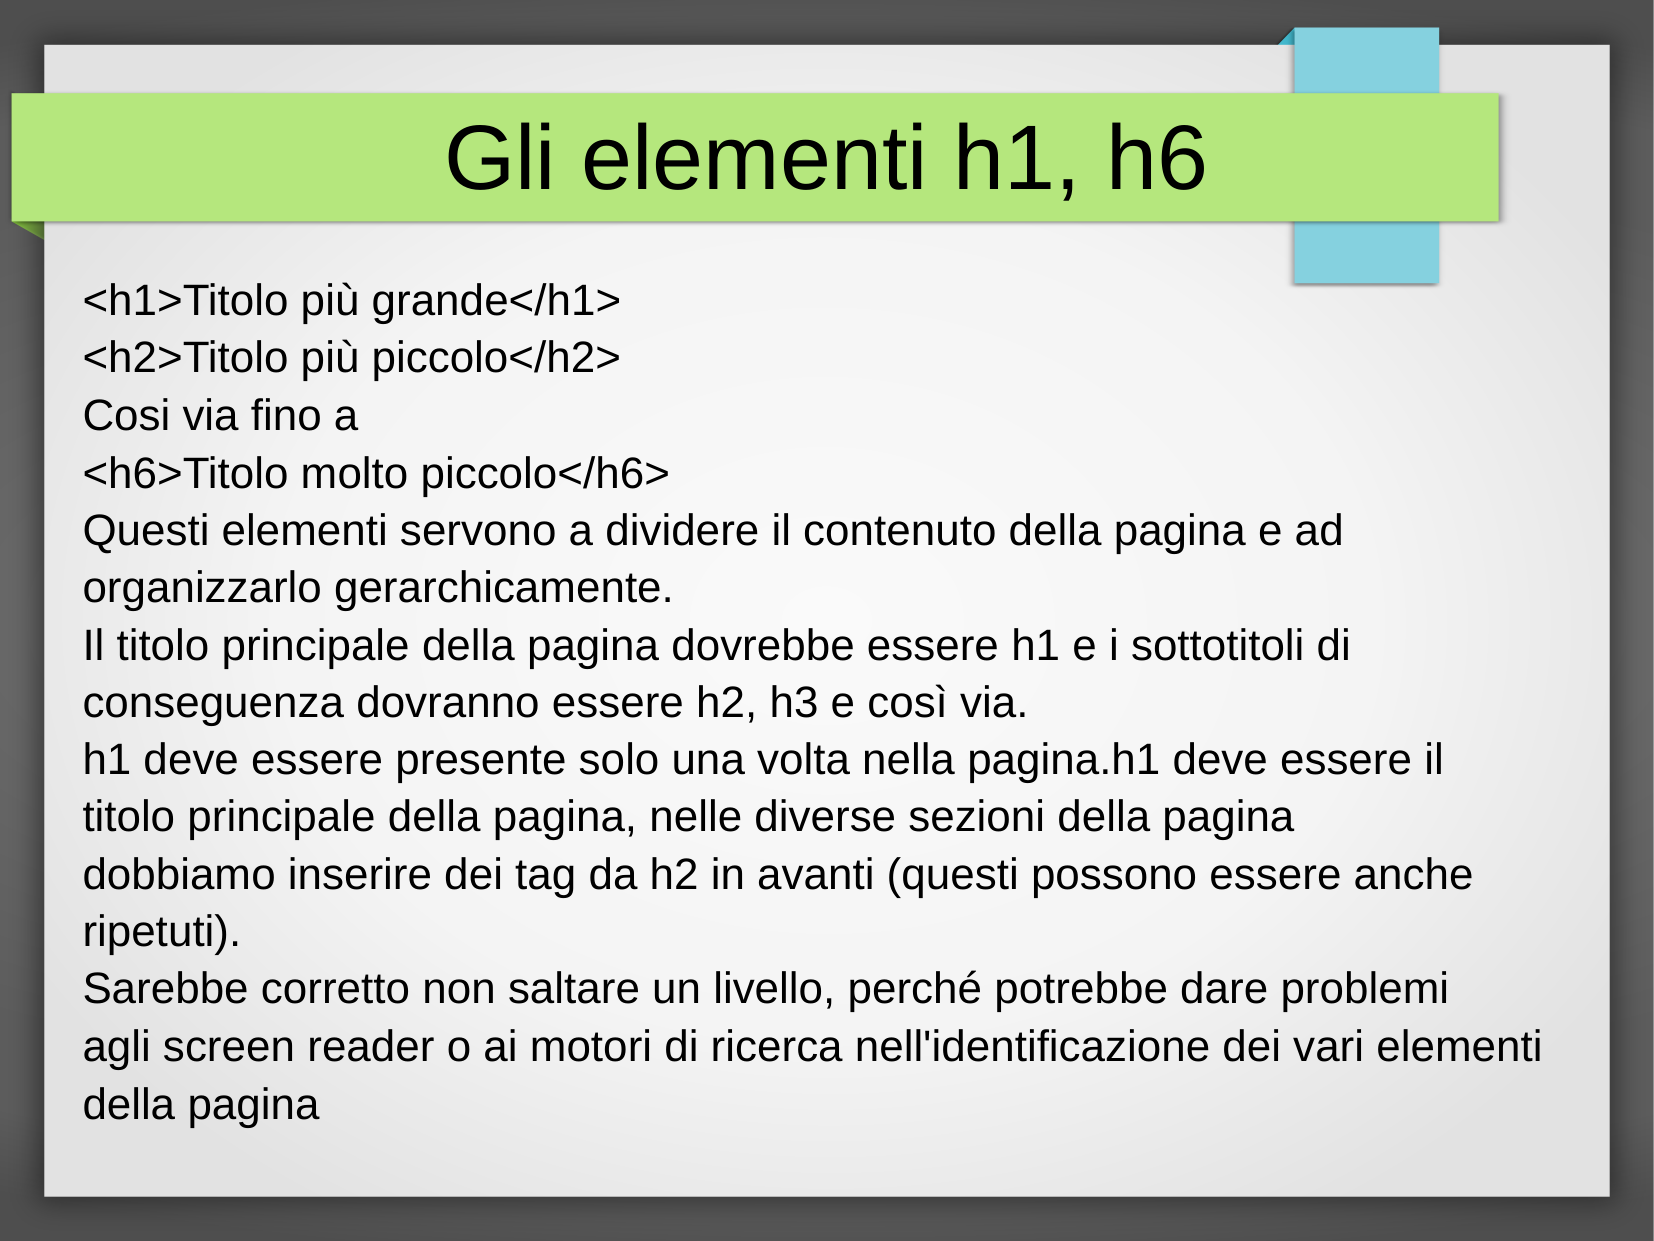

# Gli elementi h1, h6
<h1>Titolo più grande</h1>
<h2>Titolo più piccolo</h2>
Cosi via fino a
<h6>Titolo molto piccolo</h6>
Questi elementi servono a dividere il contenuto della pagina e ad
organizzarlo gerarchicamente.
Il titolo principale della pagina dovrebbe essere h1 e i sottotitoli di
conseguenza dovranno essere h2, h3 e così via.
h1 deve essere presente solo una volta nella pagina.h1 deve essere il
titolo principale della pagina, nelle diverse sezioni della pagina
dobbiamo inserire dei tag da h2 in avanti (questi possono essere anche
ripetuti).
Sarebbe corretto non saltare un livello, perché potrebbe dare problemi
agli screen reader o ai motori di ricerca nell'identificazione dei vari elementi
della pagina